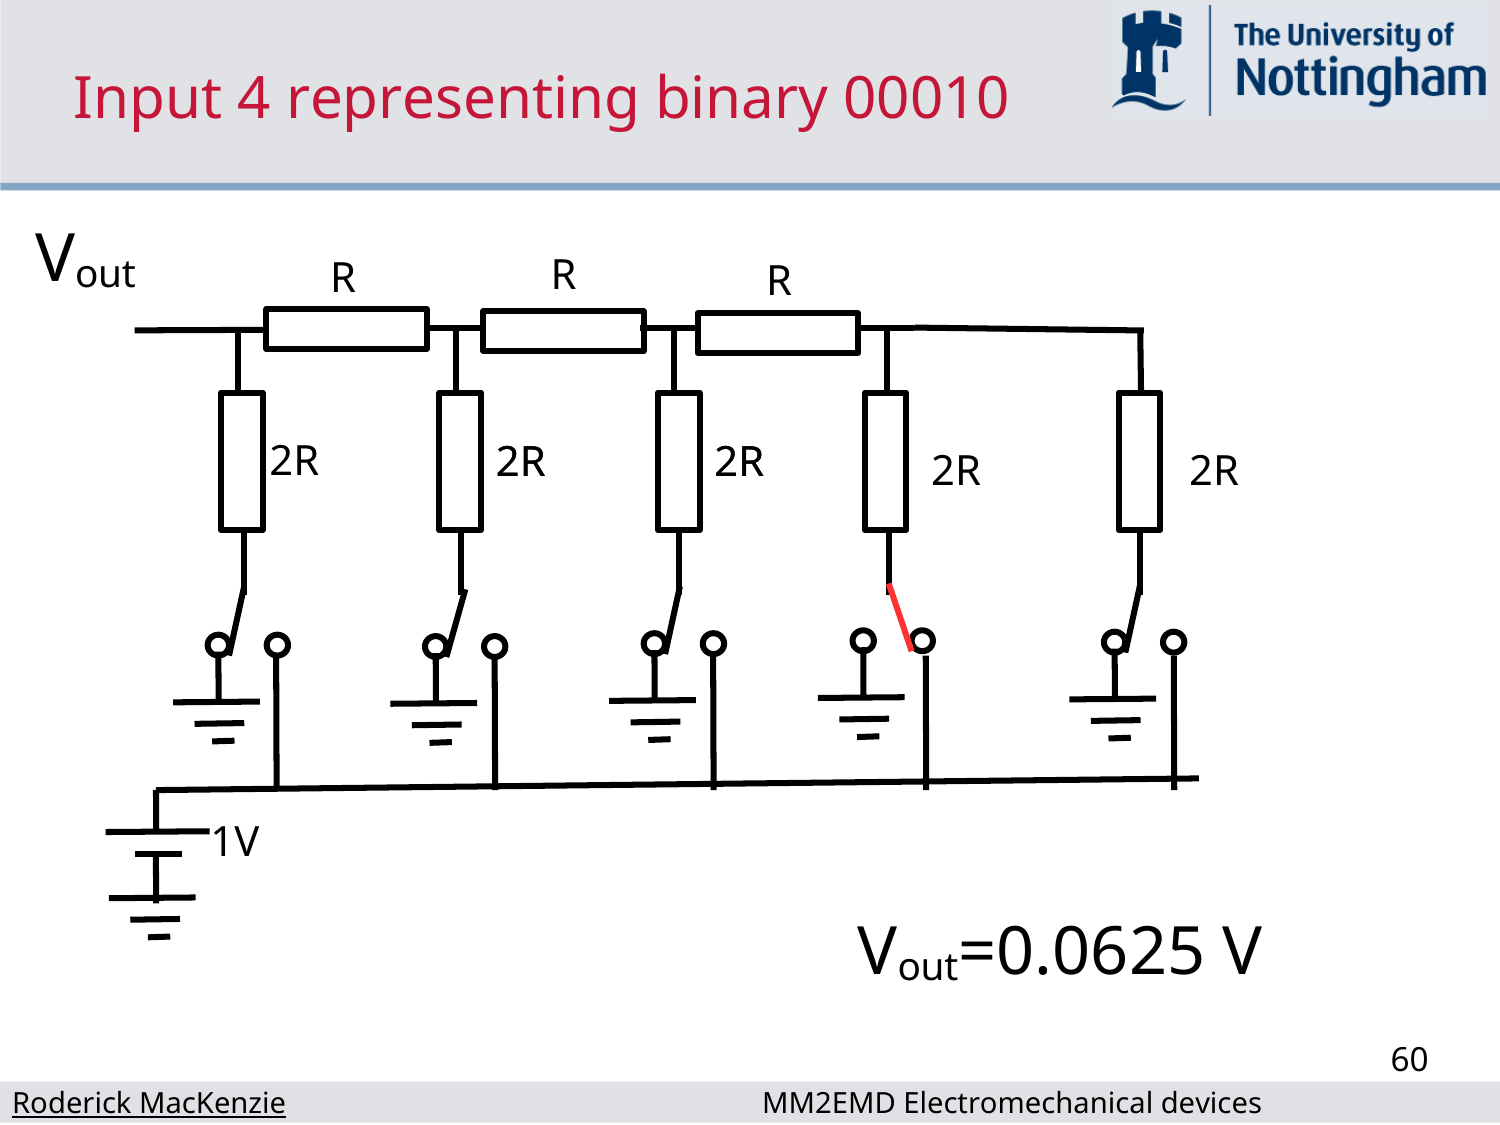

# Input 4 representing binary 00010
Vout
R
R
R
2R
2R
2R
2R
2R
2R
2R
1V
Vout=0.0625 V